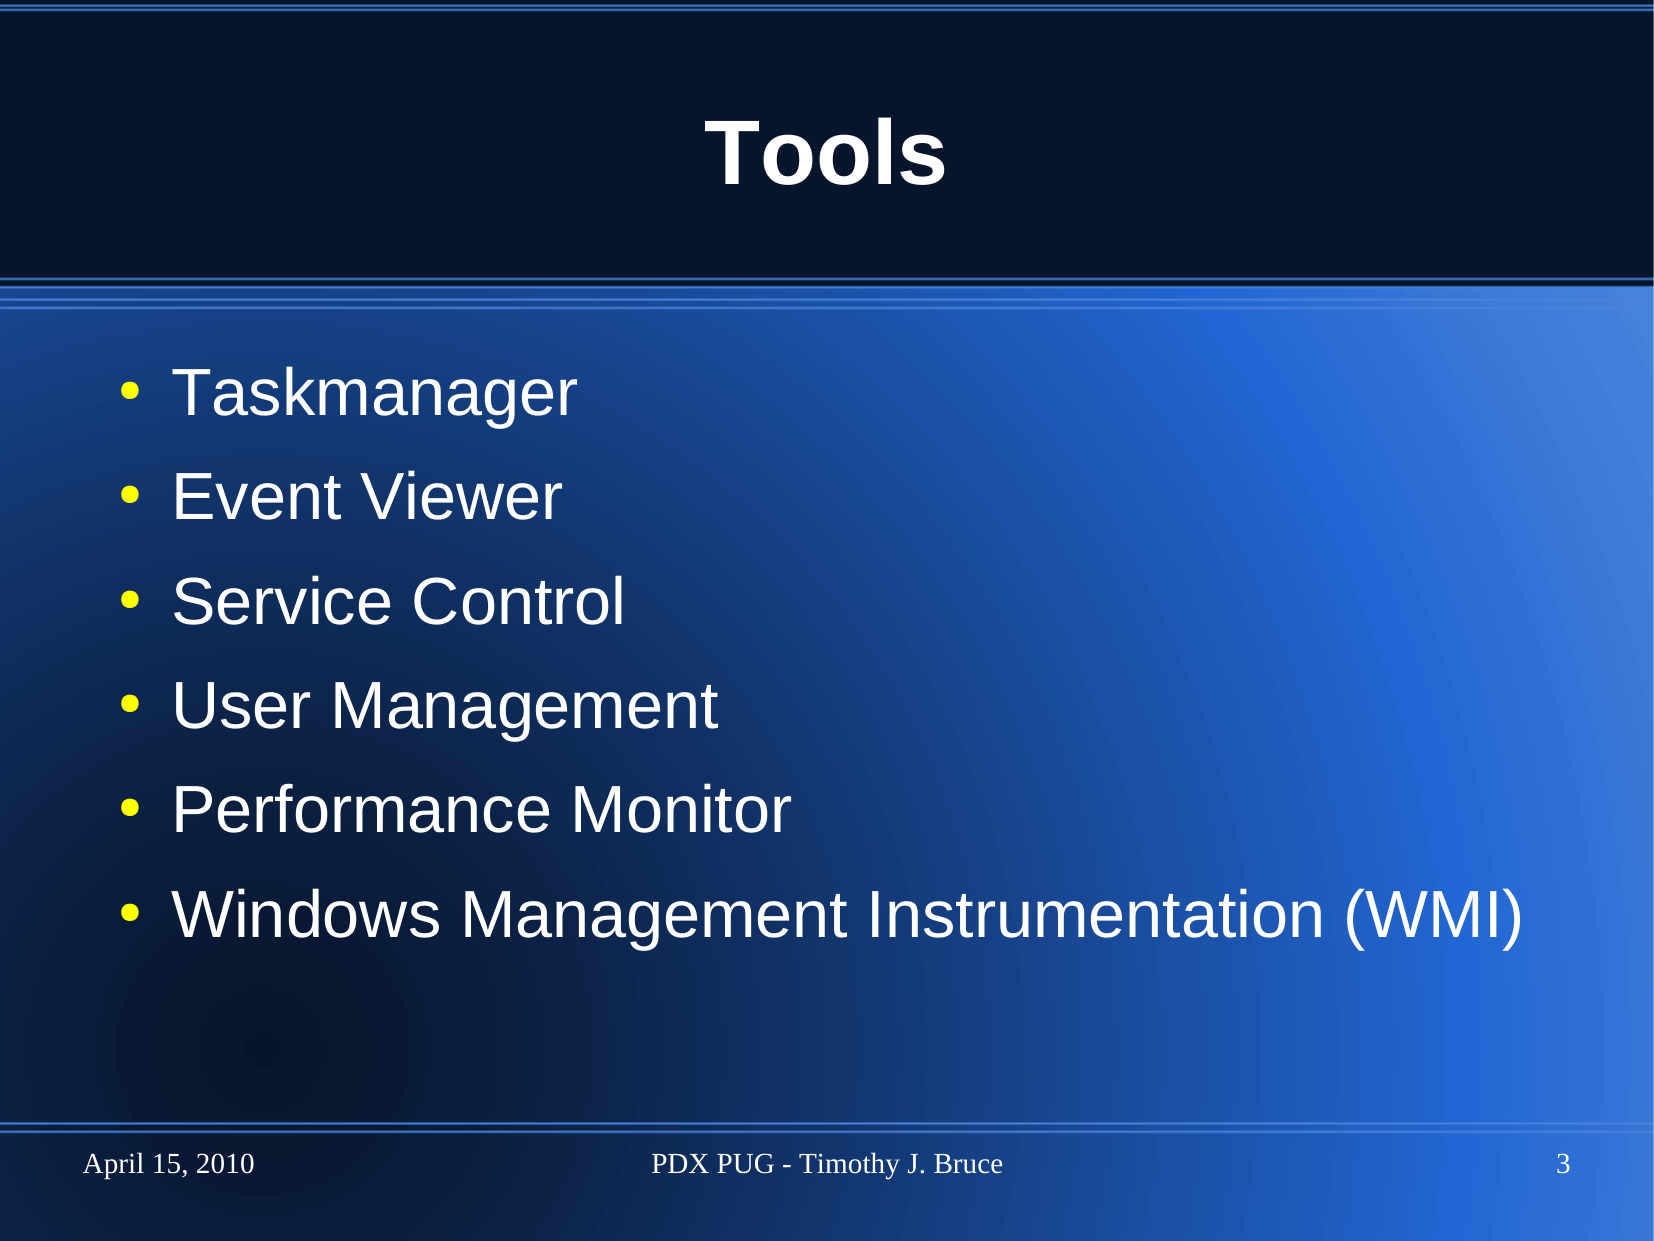

# Tools
Taskmanager
Event Viewer
Service Control
User Management
Performance Monitor
Windows Management Instrumentation (WMI)
April 15, 2010
PDX PUG - Timothy J. Bruce
3